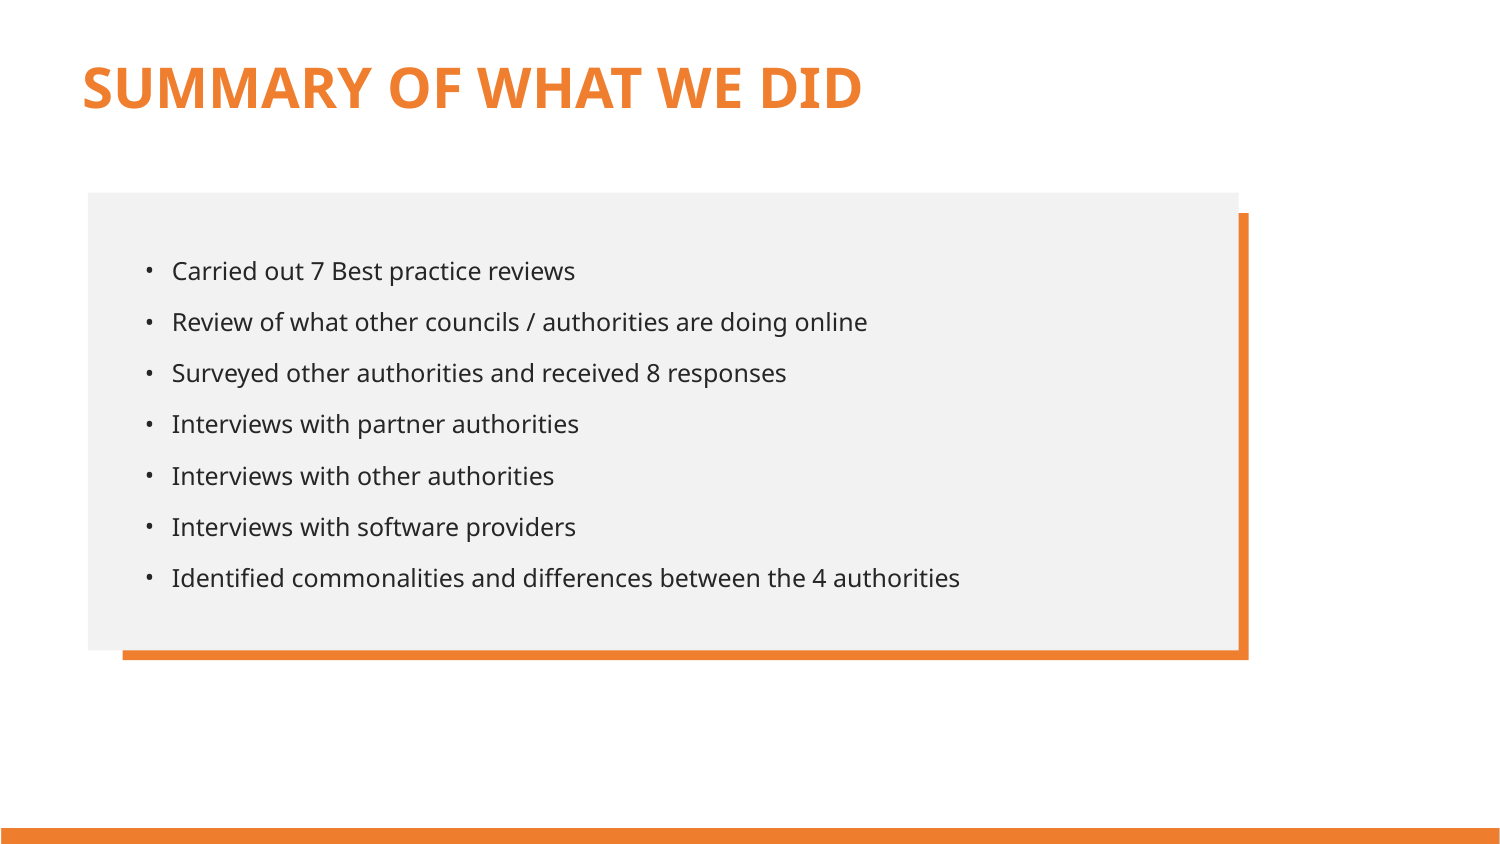

SUMMARY OF WHAT WE DID
Carried out 7 Best practice reviews
Review of what other councils / authorities are doing online
Surveyed other authorities and received 8 responses
Interviews with partner authorities
Interviews with other authorities
Interviews with software providers
Identified commonalities and differences between the 4 authorities